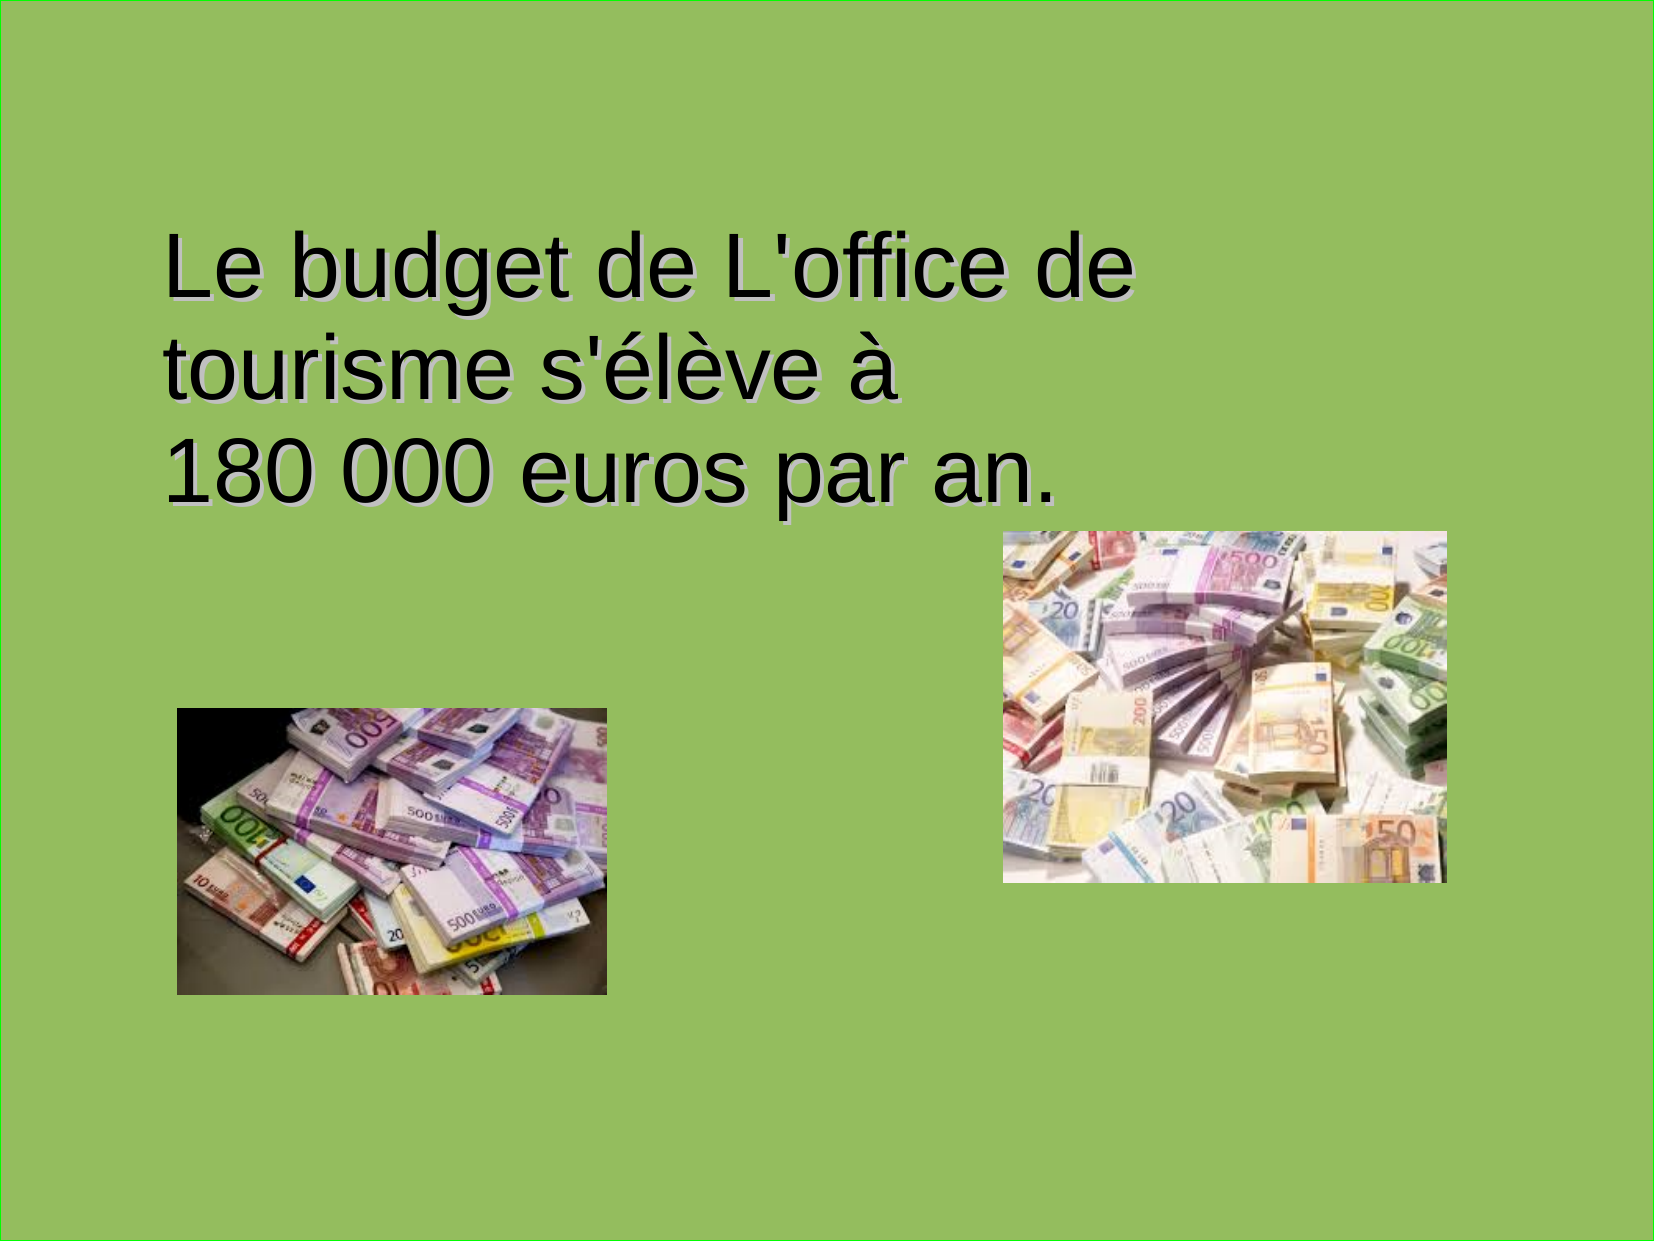

Le budget de L'office de tourisme s'élève à 180 000 euros par an.